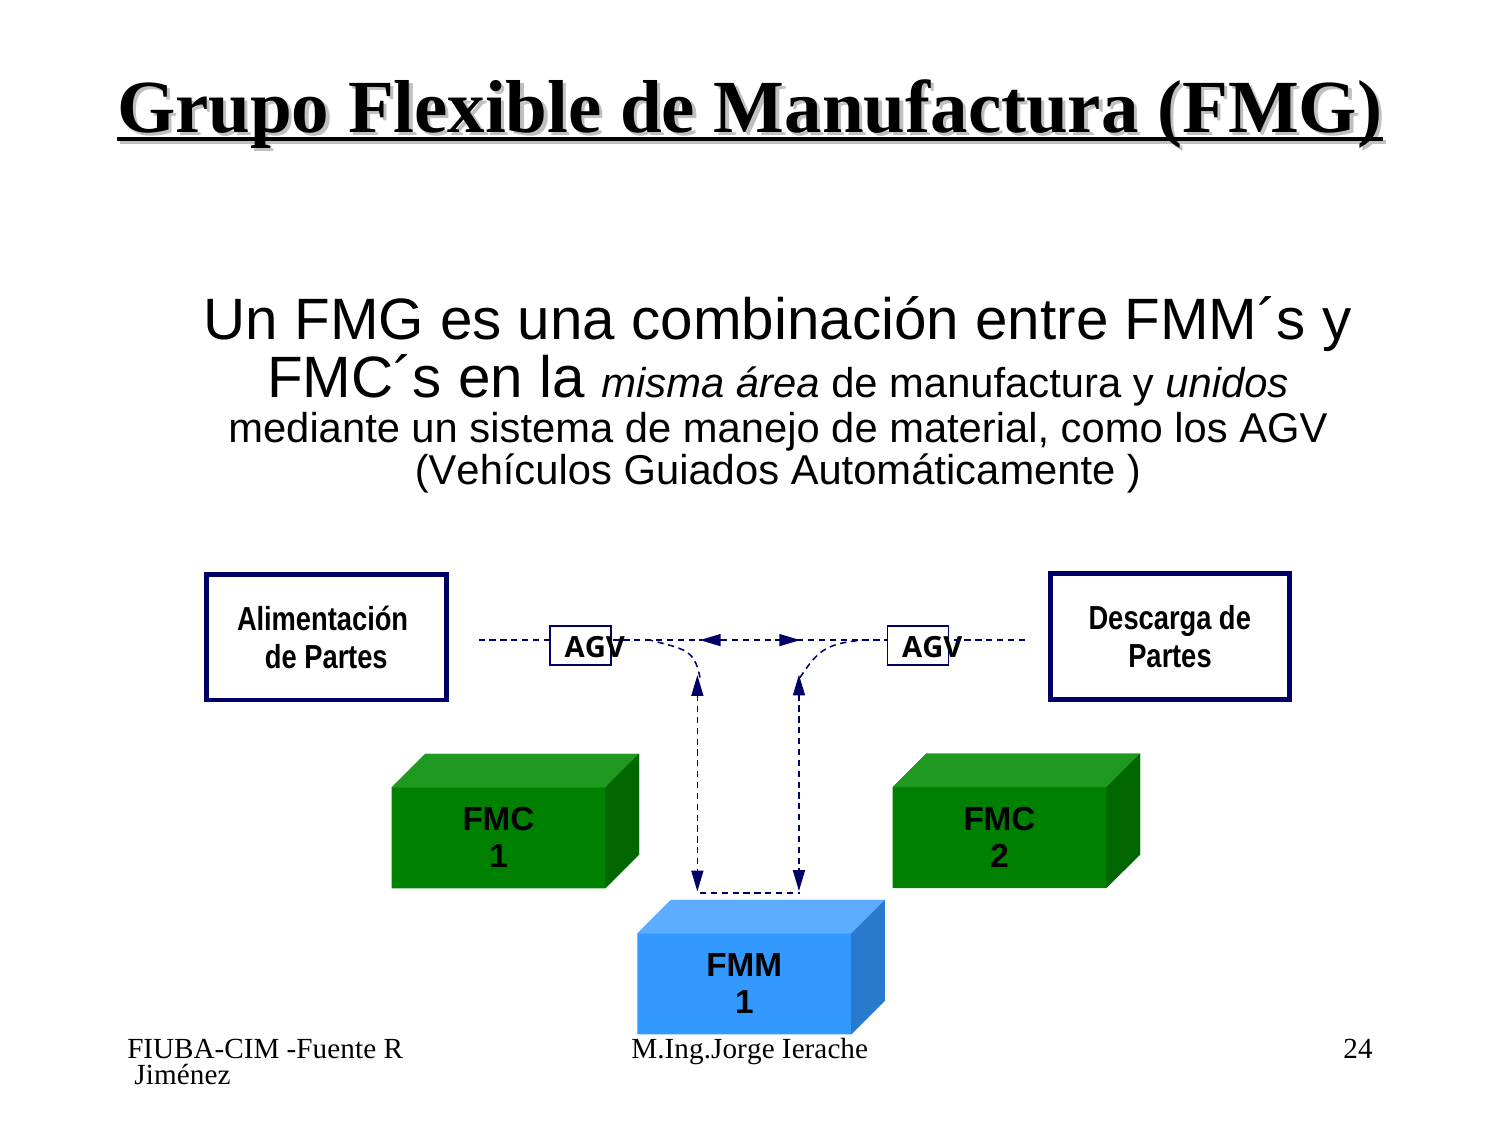

# Grupo Flexible de Manufactura (FMG)
	Un FMG es una combinación entre FMM´s y FMC´s en la misma área de manufactura y unidos mediante un sistema de manejo de material, como los AGV (Vehículos Guiados Automáticamente )
Descarga de
Partes
Alimentación
de Partes
AGV
AGV
FMC
2
FMC
1
FMM
1
FIUBA-CIM -Fuente R Jiménez
M.Ing.Jorge Ierache
24